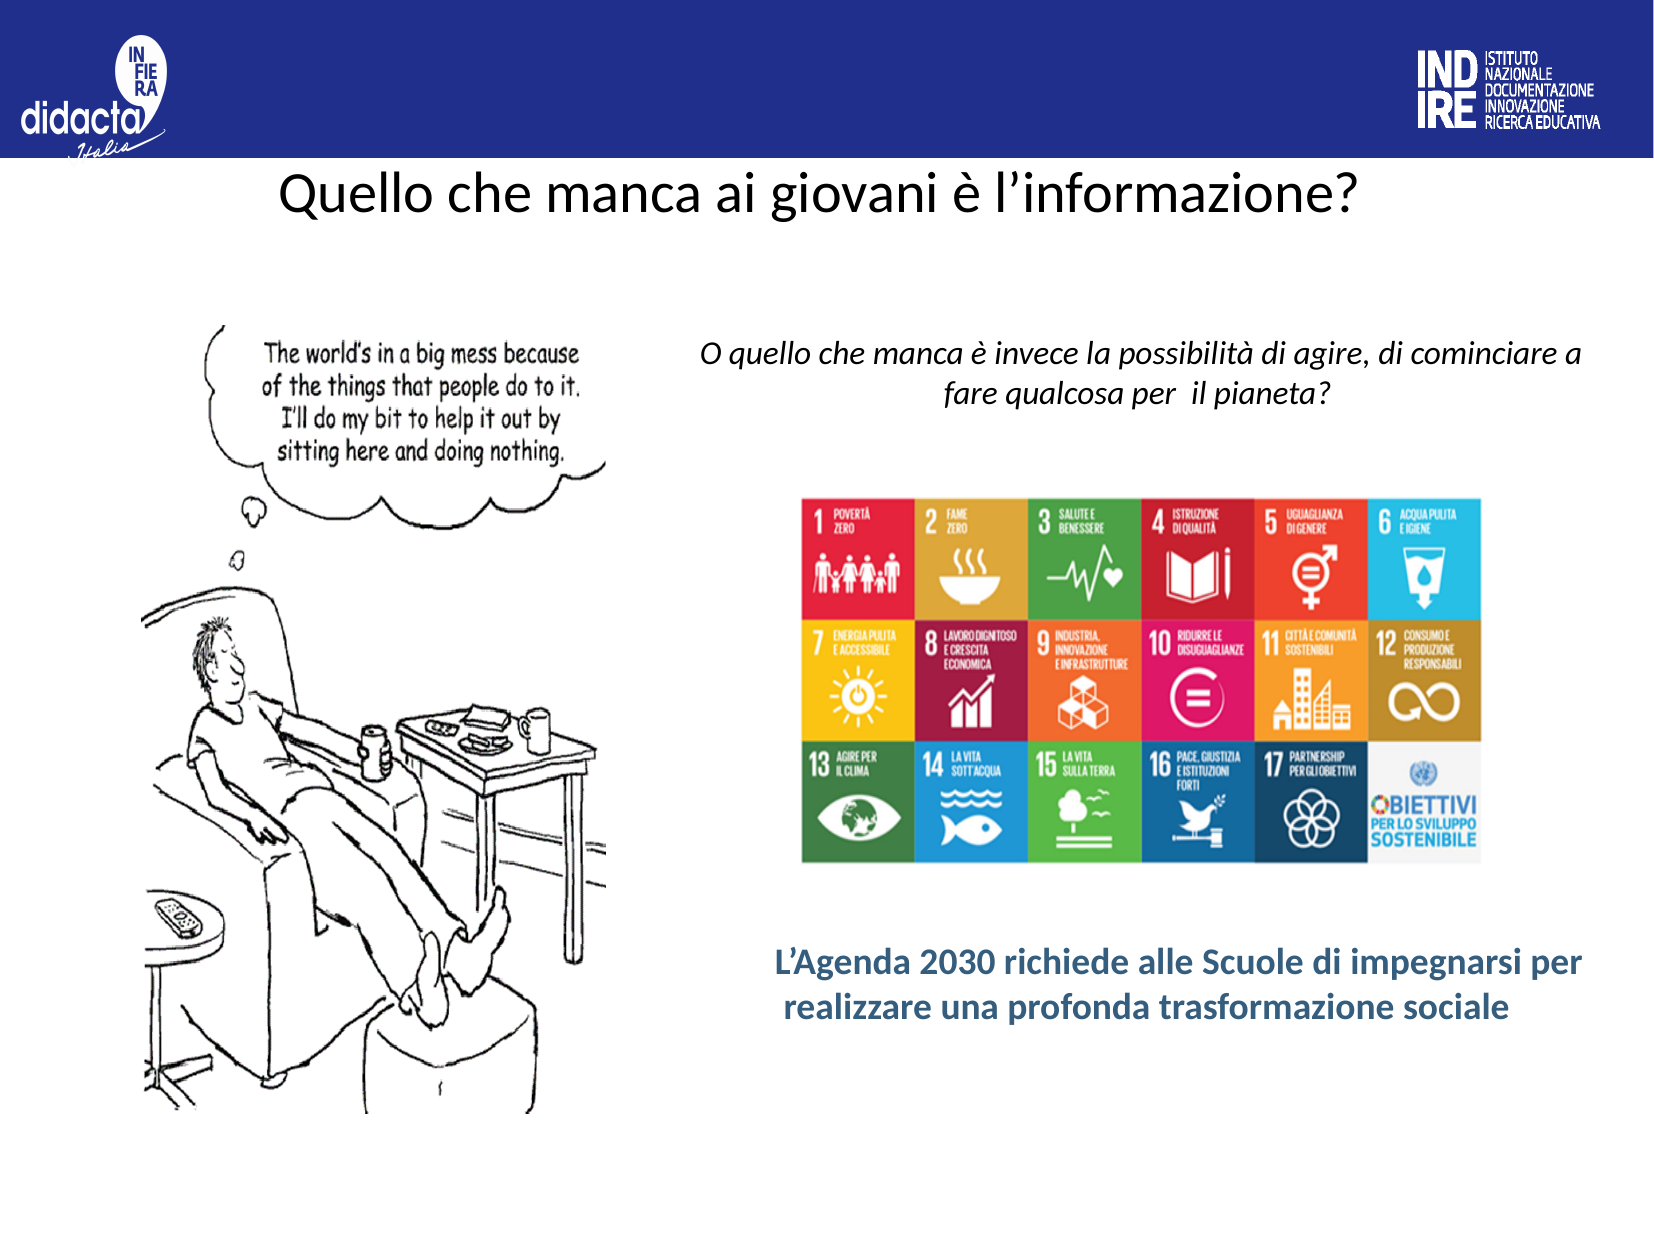

# Quello che manca ai giovani è l’informazione?
O quello che manca è invece la possibilità di agire, di cominciare a fare qualcosa per il pianeta?
L’Agenda 2030 richiede alle Scuole di impegnarsi per
 realizzare una profonda trasformazione sociale